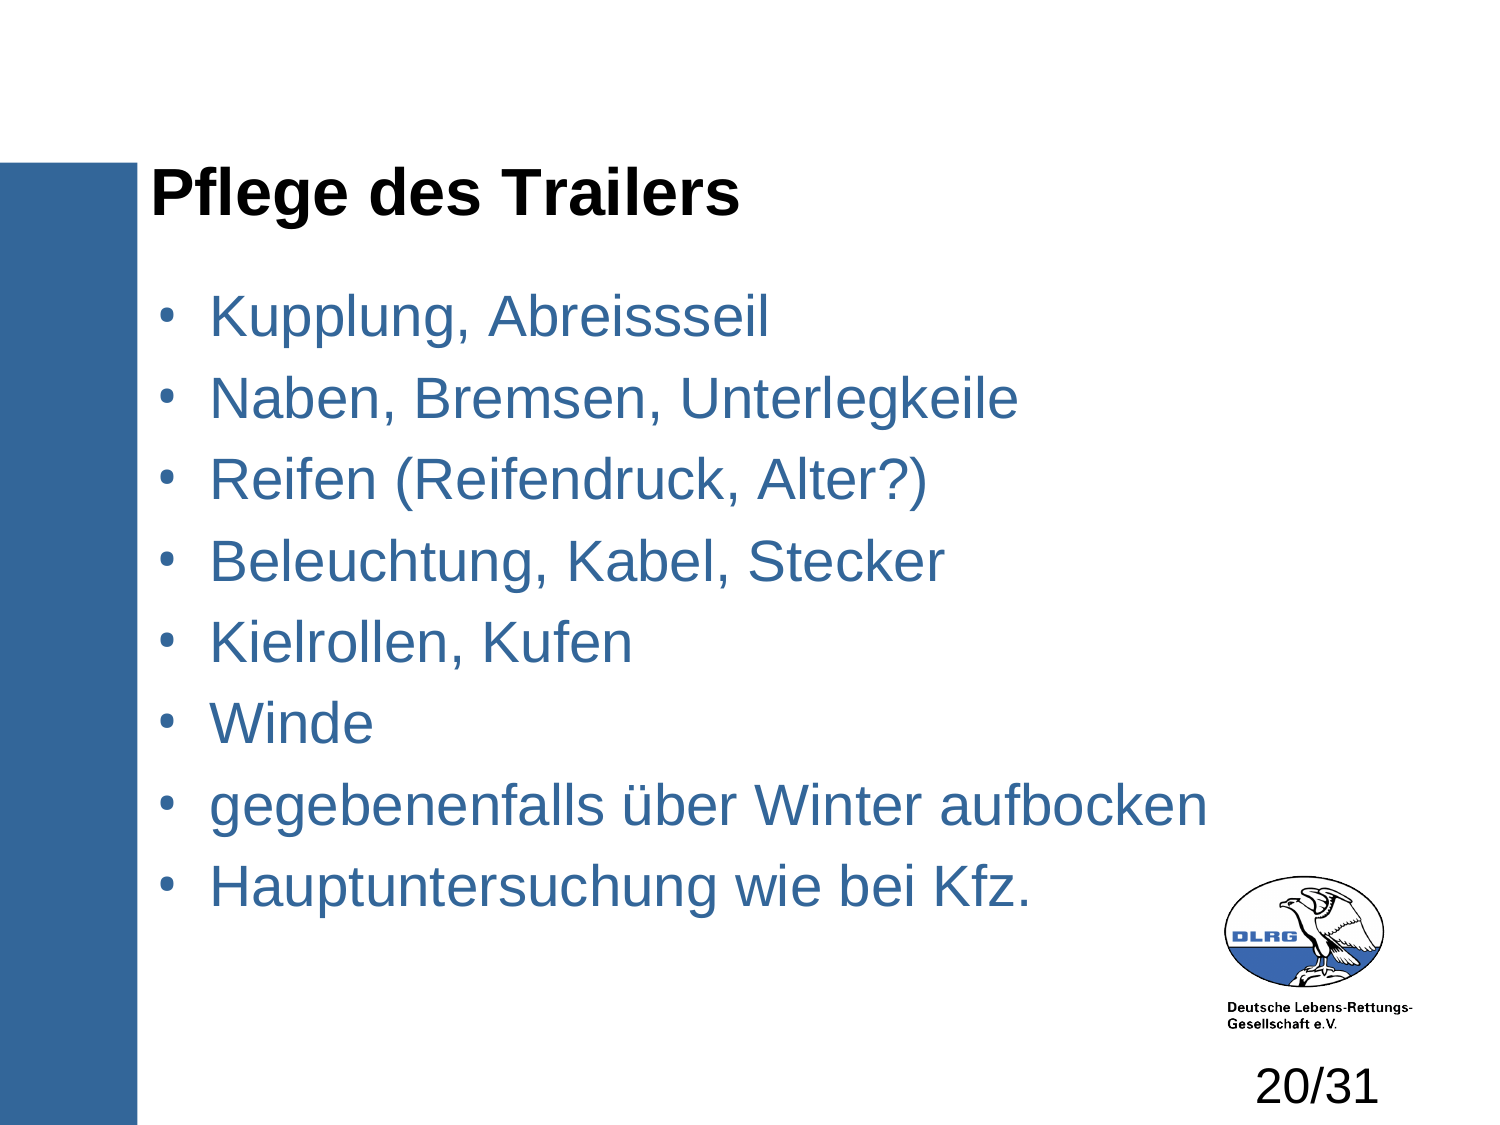

# Pflege des Trailers
Kupplung, Abreissseil
Naben, Bremsen, Unterlegkeile
Reifen (Reifendruck, Alter?)‏
Beleuchtung, Kabel, Stecker
Kielrollen, Kufen
Winde
gegebenenfalls über Winter aufbocken
Hauptuntersuchung wie bei Kfz.
20/31